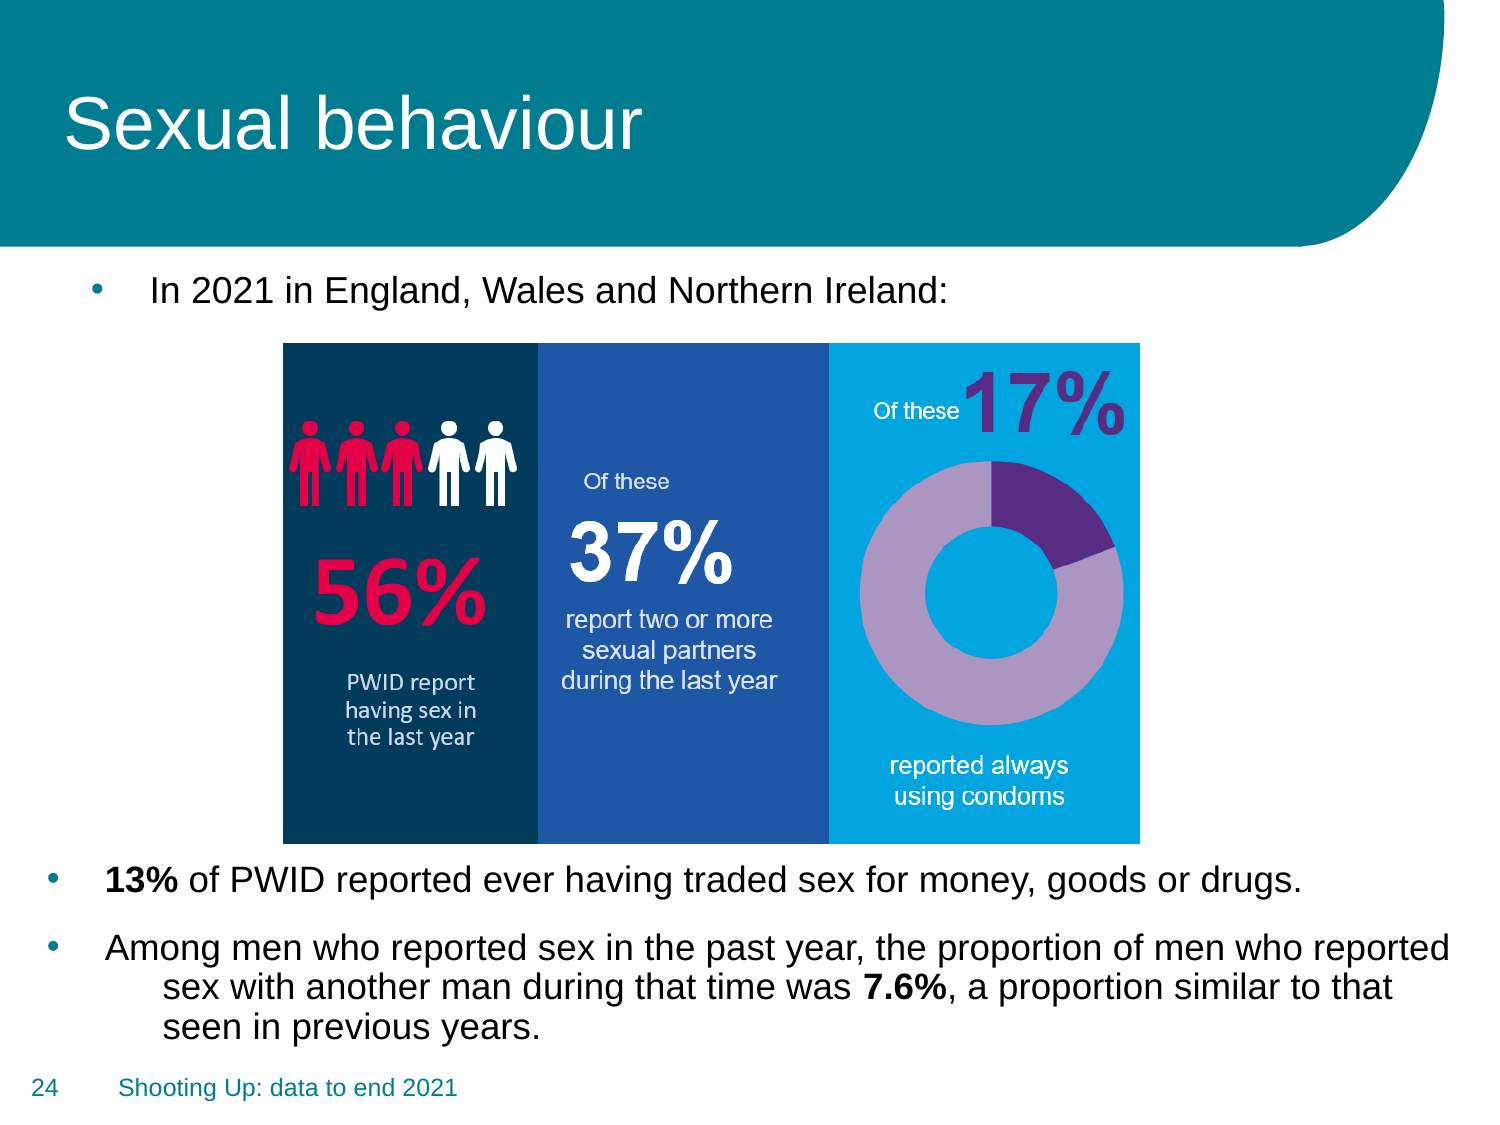

# Sexual behaviour
In 2021 in England, Wales and Northern Ireland:
13% of PWID reported ever having traded sex for money, goods or drugs.
Among men who reported sex in the past year, the proportion of men who reported sex with another man during that time was 7.6%, a proportion similar to that seen in previous years.
24
Shooting Up: data to end 2021